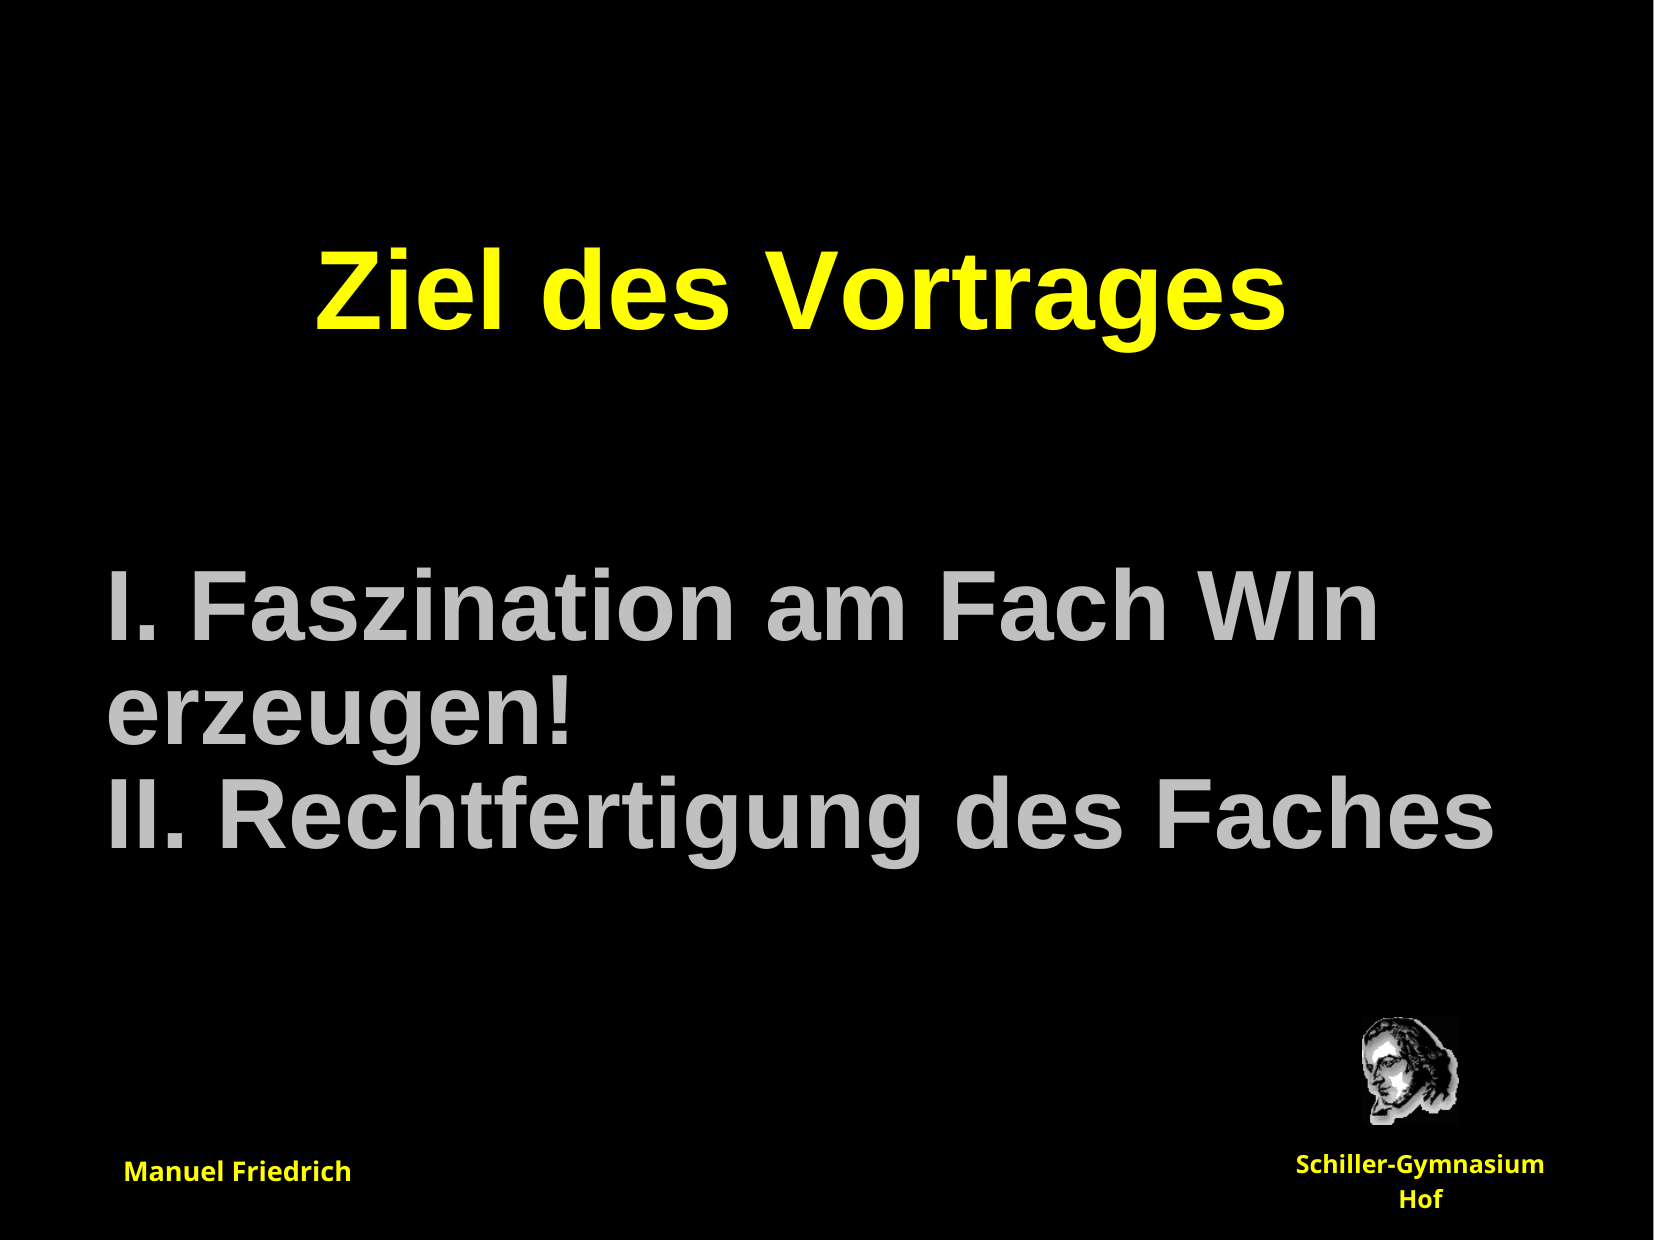

Ziel des Vortrages
I. Faszination am Fach WIn
erzeugen!
II. Rechtfertigung des Faches
Schiller-Gymnasium
Hof
Manuel Friedrich